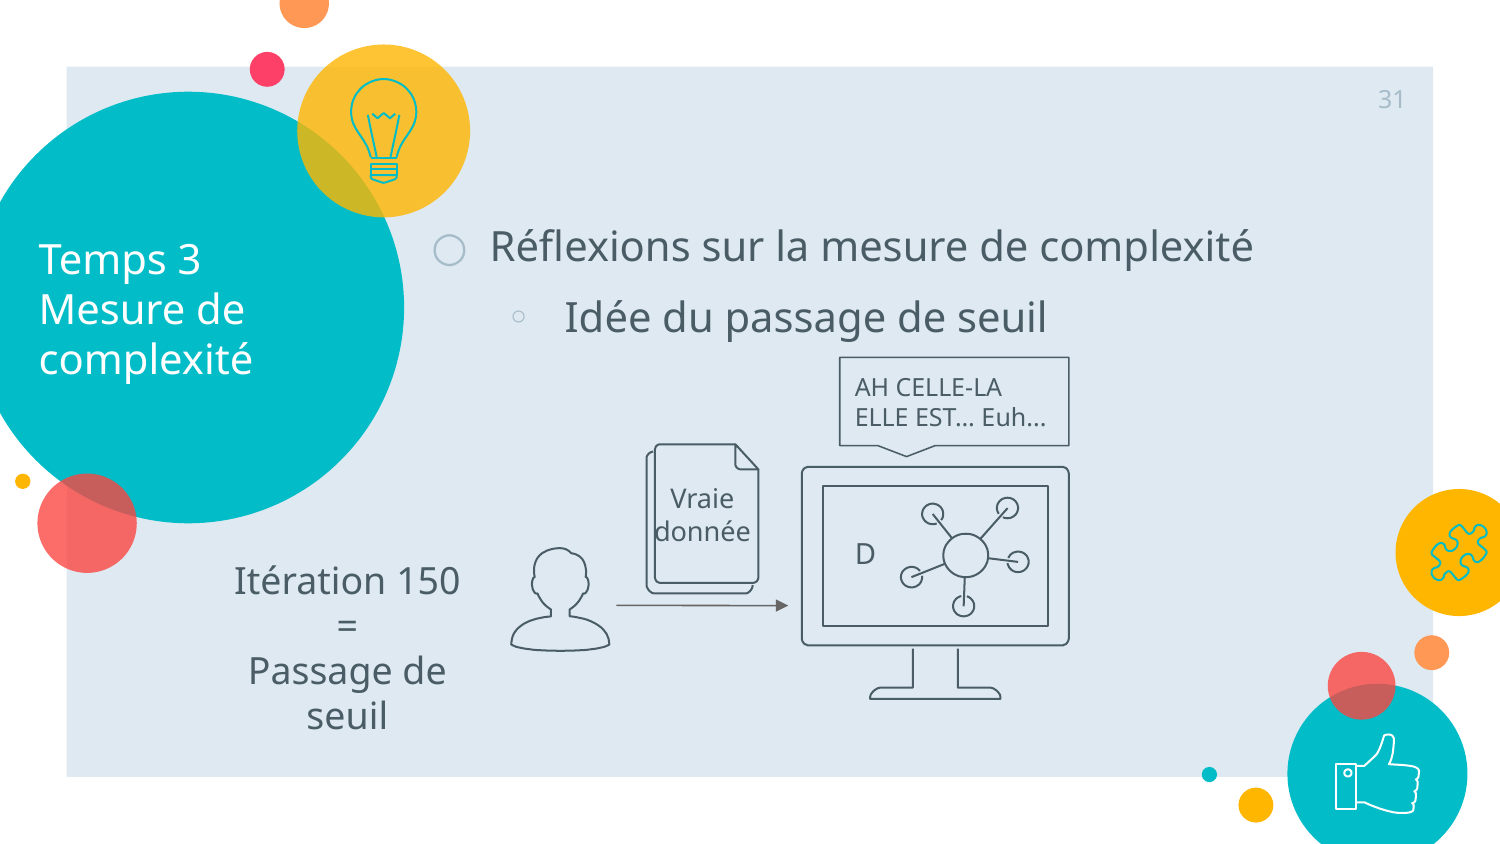

# Temps 3 Mesure de complexité
Réflexions sur la mesure de complexité
Idée du passage de seuil
AH CELLE-LA ELLE EST… Euh...
Vraie donnée
D
Itération 150
=
Passage de seuil